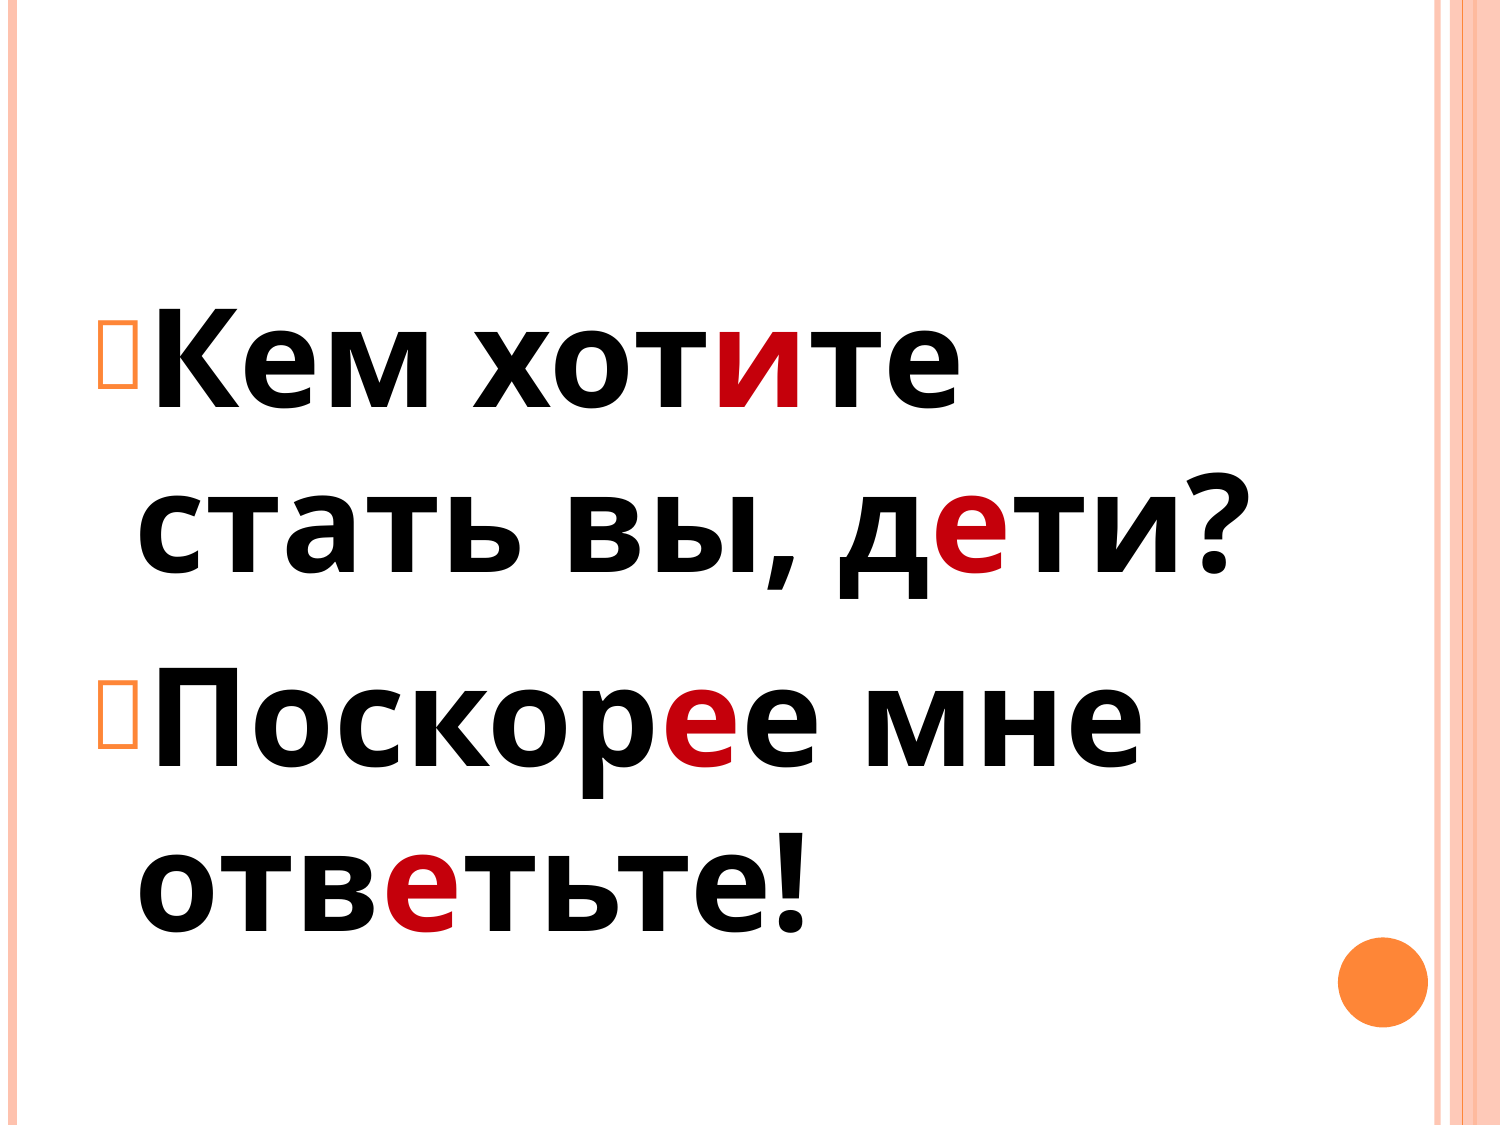

#
Кем хотите стать вы, дети?
Поскорее мне ответьте!